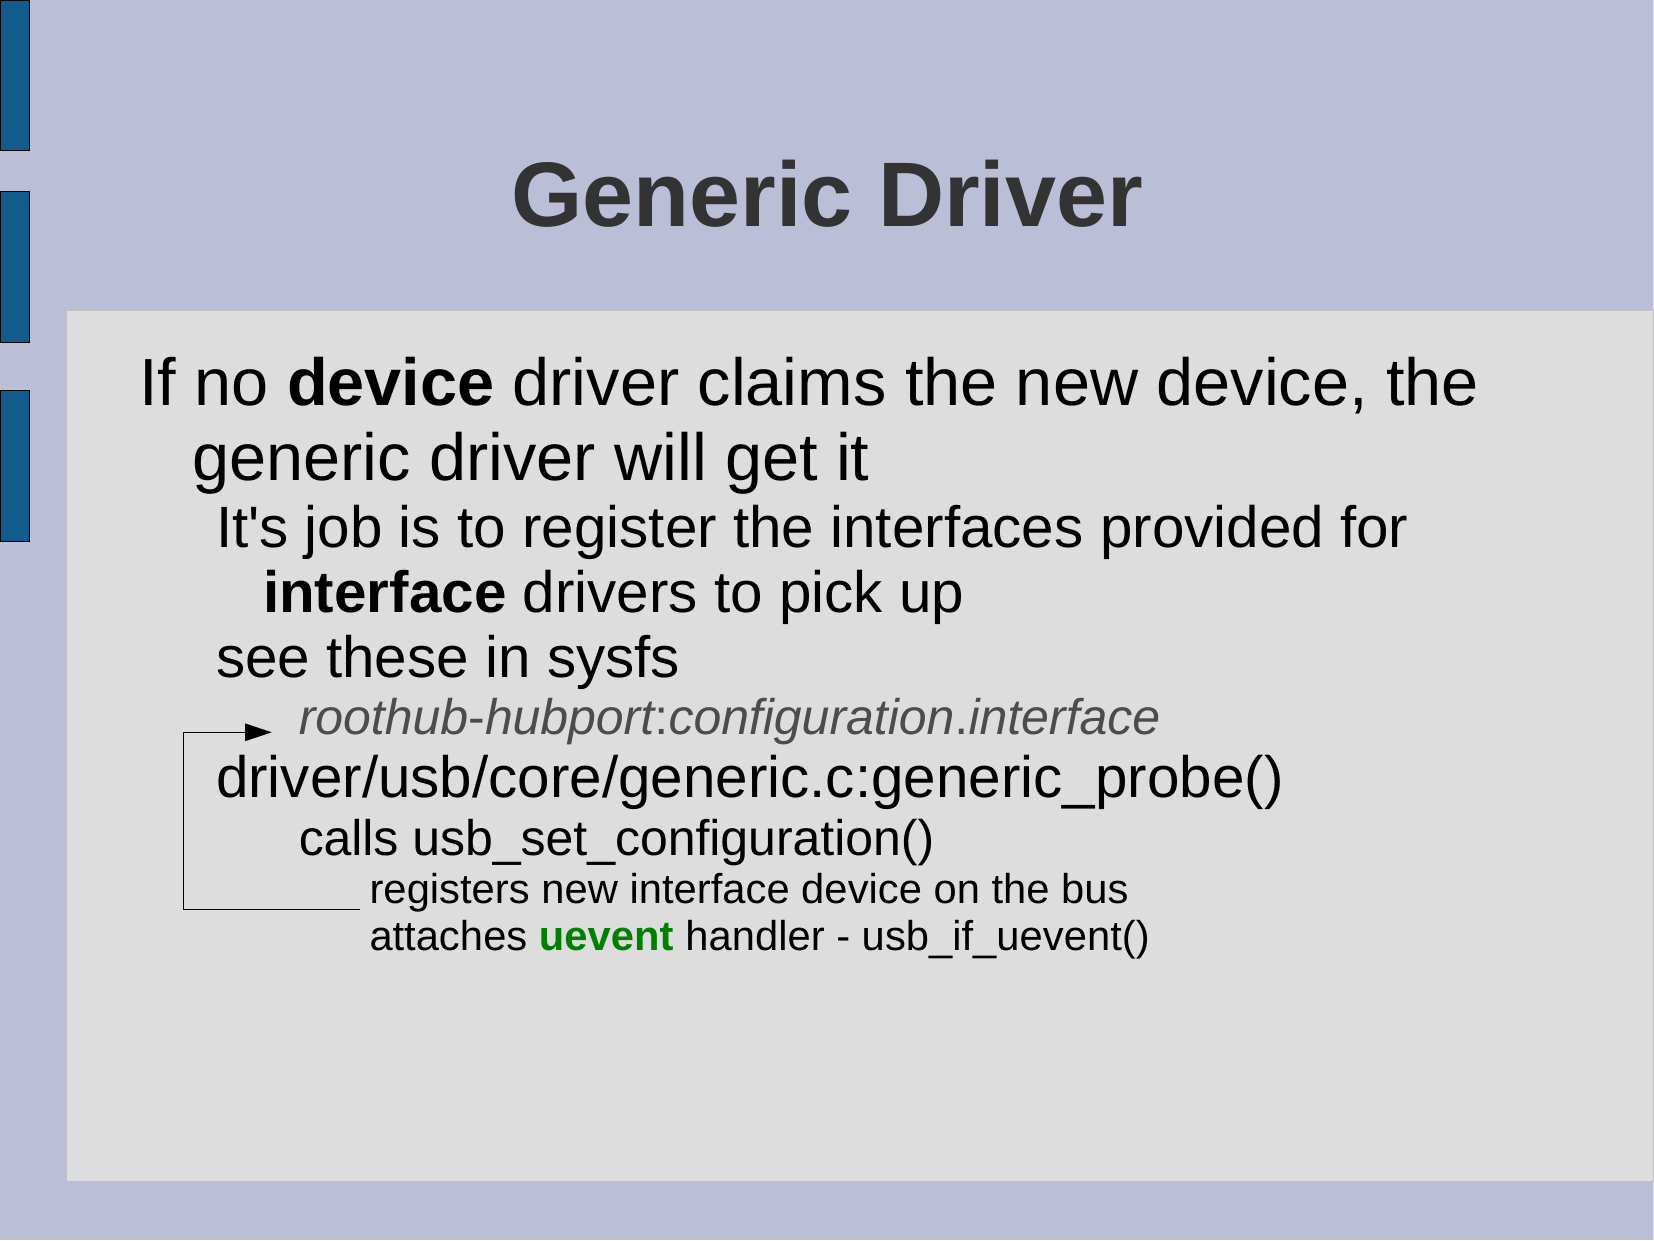

# Generic Driver
If no device driver claims the new device, the generic driver will get it
It's job is to register the interfaces provided for interface drivers to pick up
see these in sysfs
roothub-hubport:configuration.interface
driver/usb/core/generic.c:generic_probe()
calls usb_set_configuration()
registers new interface device on the bus
attaches uevent handler - usb_if_uevent()